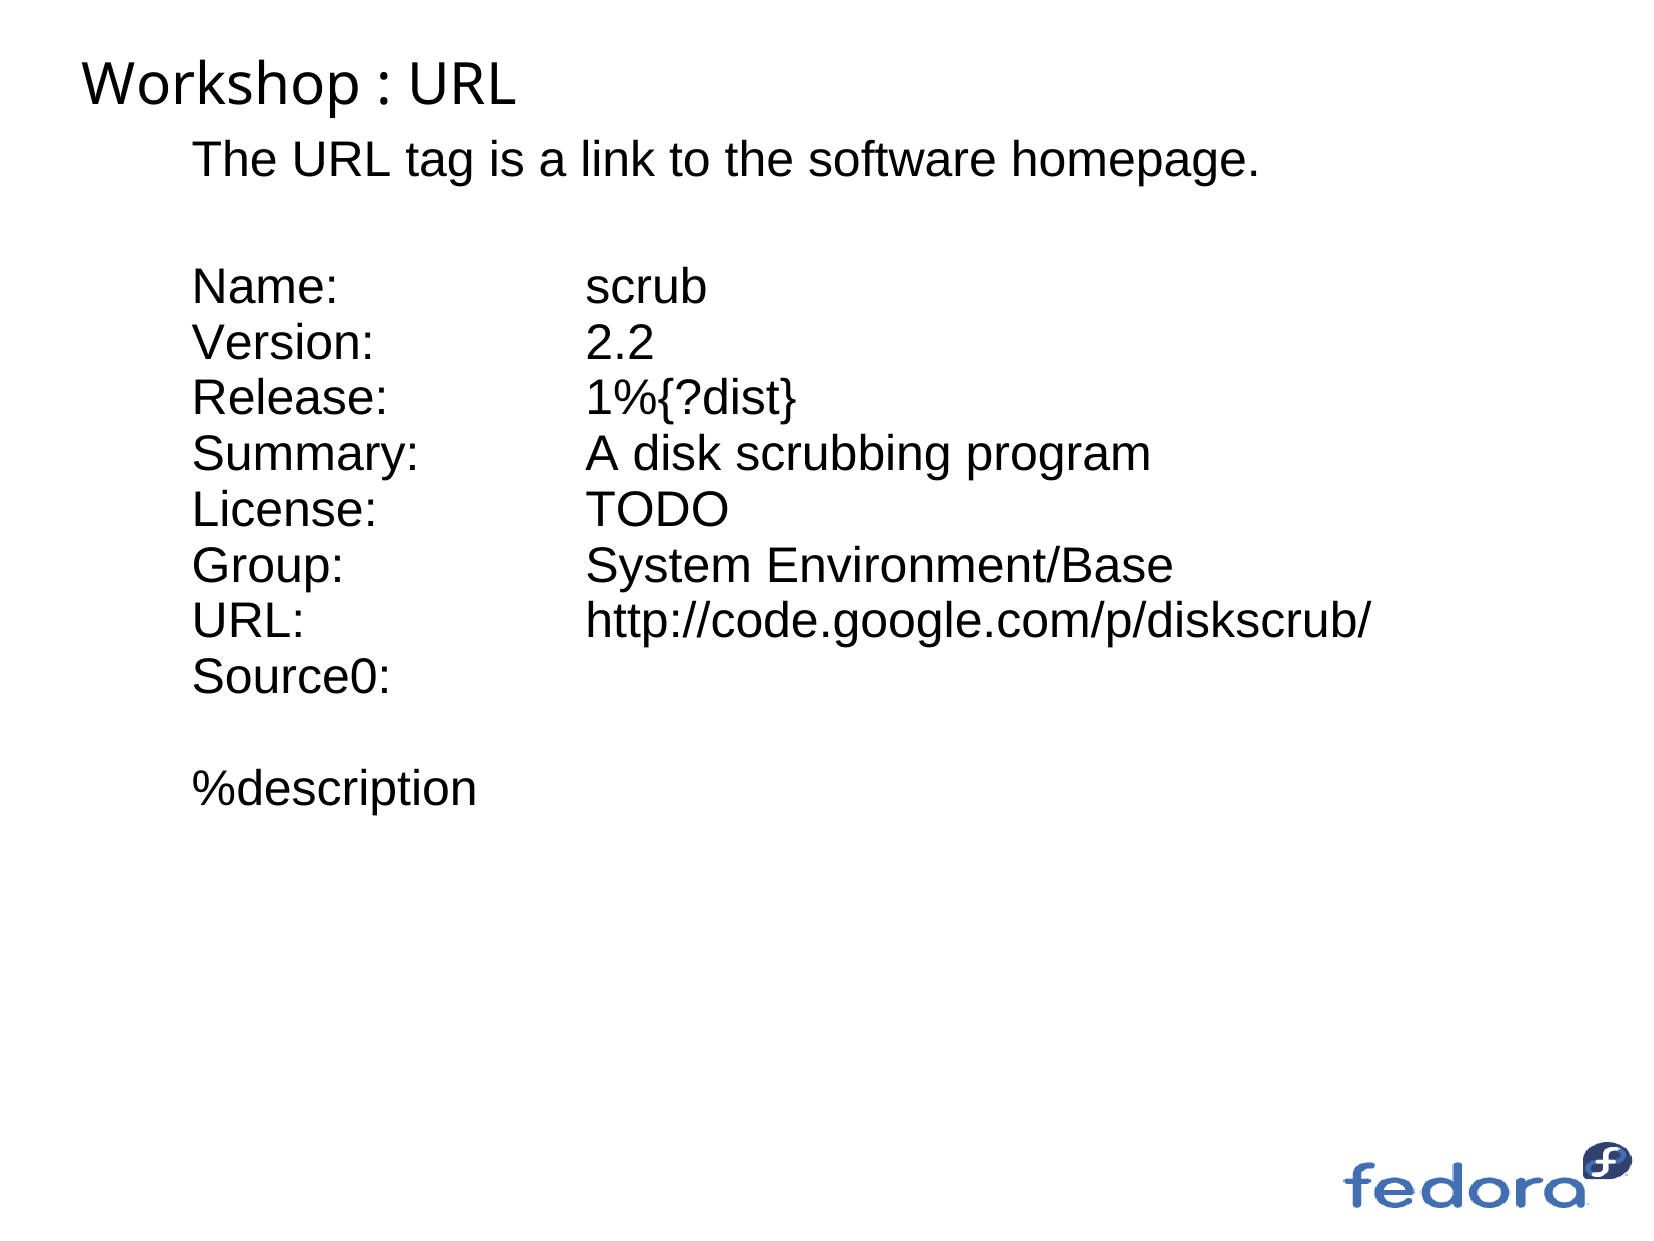

# Workshop : URL
The URL tag is a link to the software homepage.
Name:		scrub
Version:		2.2
Release:		1%{?dist}
Summary:		A disk scrubbing program
License:		TODO
Group:		System Environment/Base
URL:		http://code.google.com/p/diskscrub/
Source0:
%description